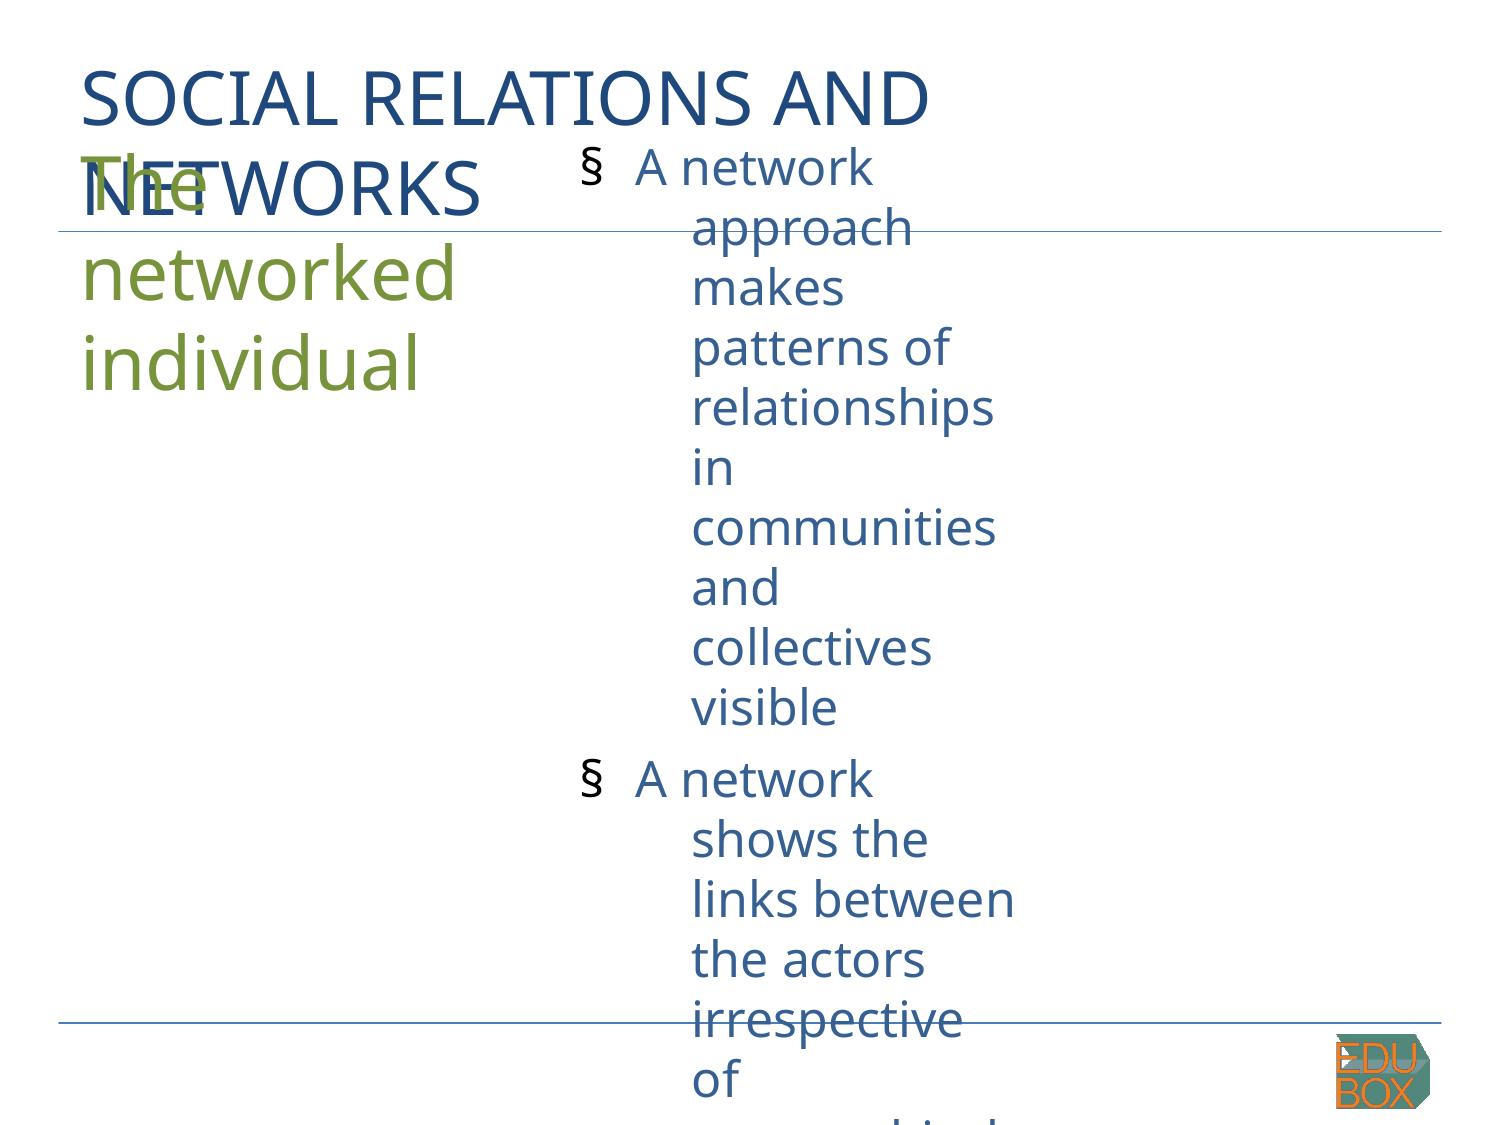

# SOCIAL RELATIONS AND NETWORKS
The networked individual
A network approach makes patterns of relationships in communities and collectives visible
A network shows the links between the actors irrespective of geographical proximity
A network provides an understanding of complex interactions and relationships at a certain point in time
A network analysis allows us to analyse the relationships between the different actors and their behaviour